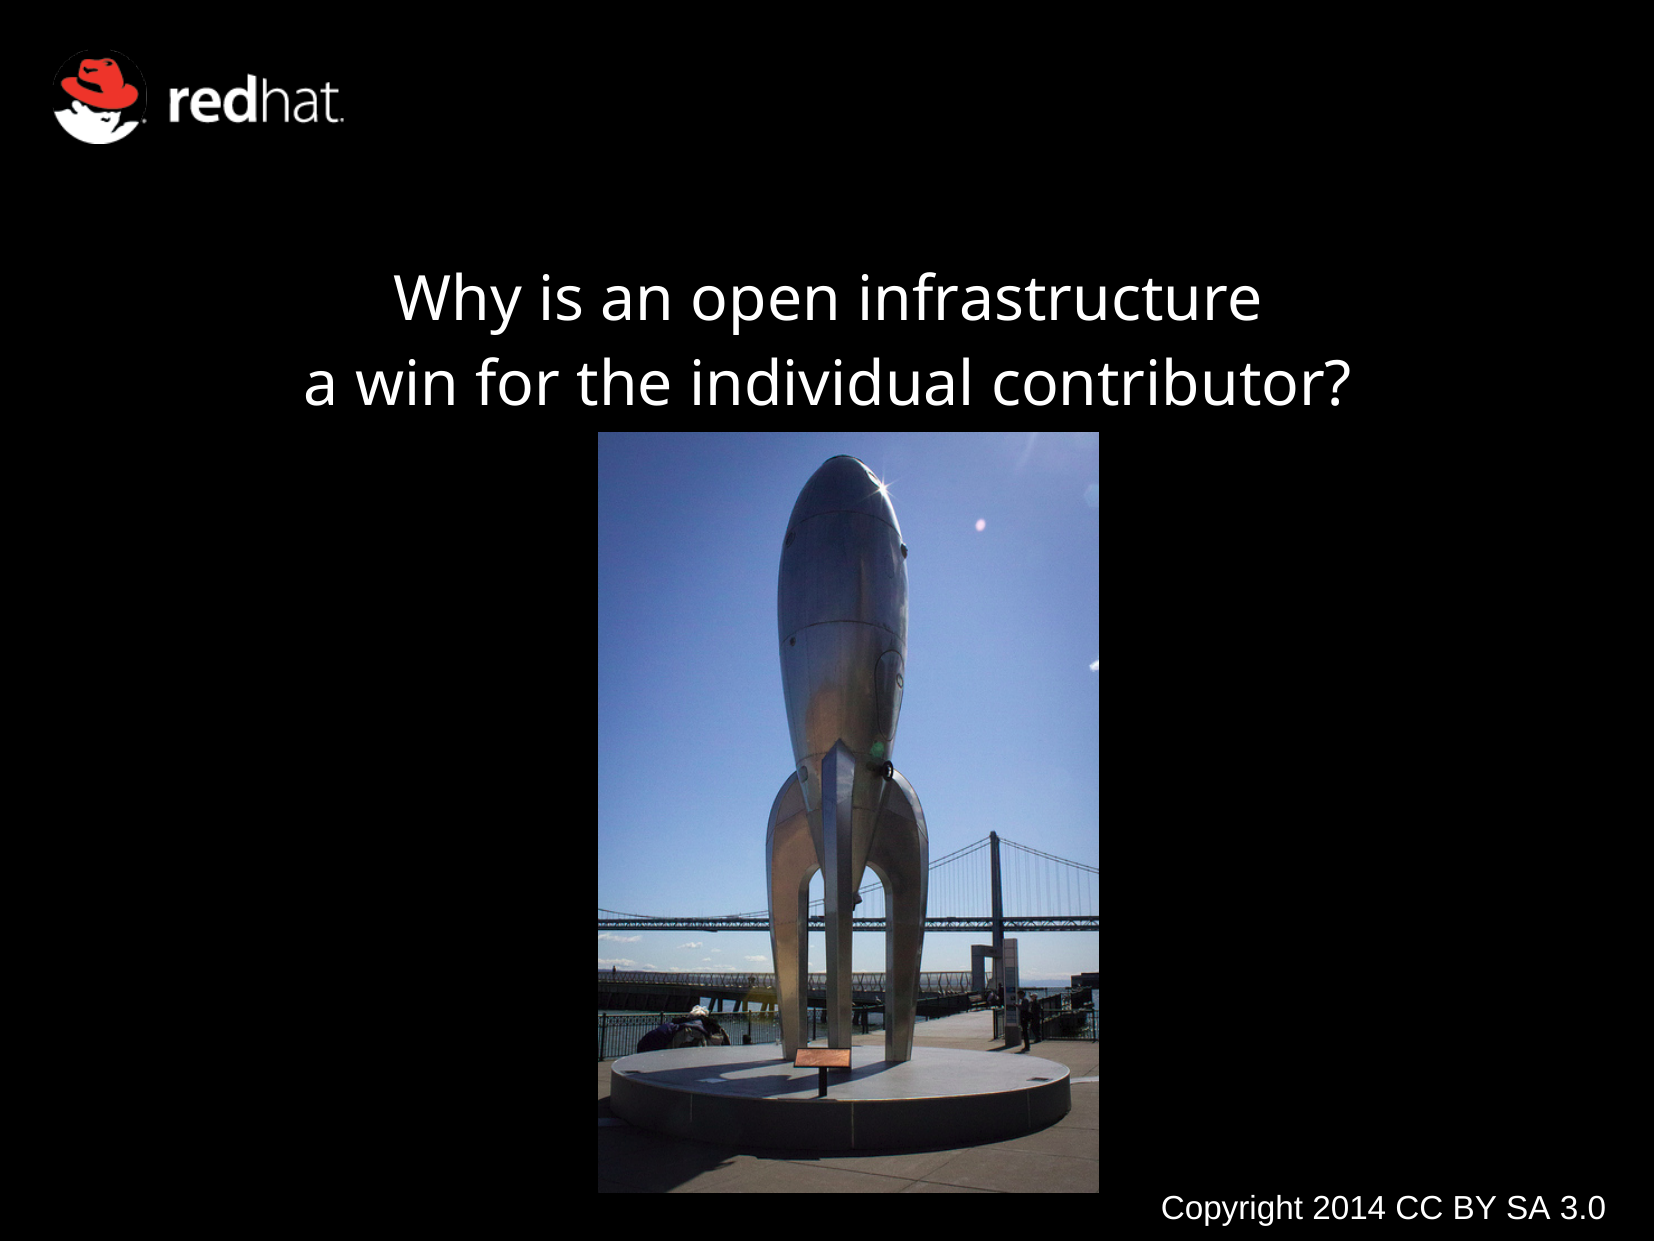

Why is an open infrastructure
a win for the individual contributor?